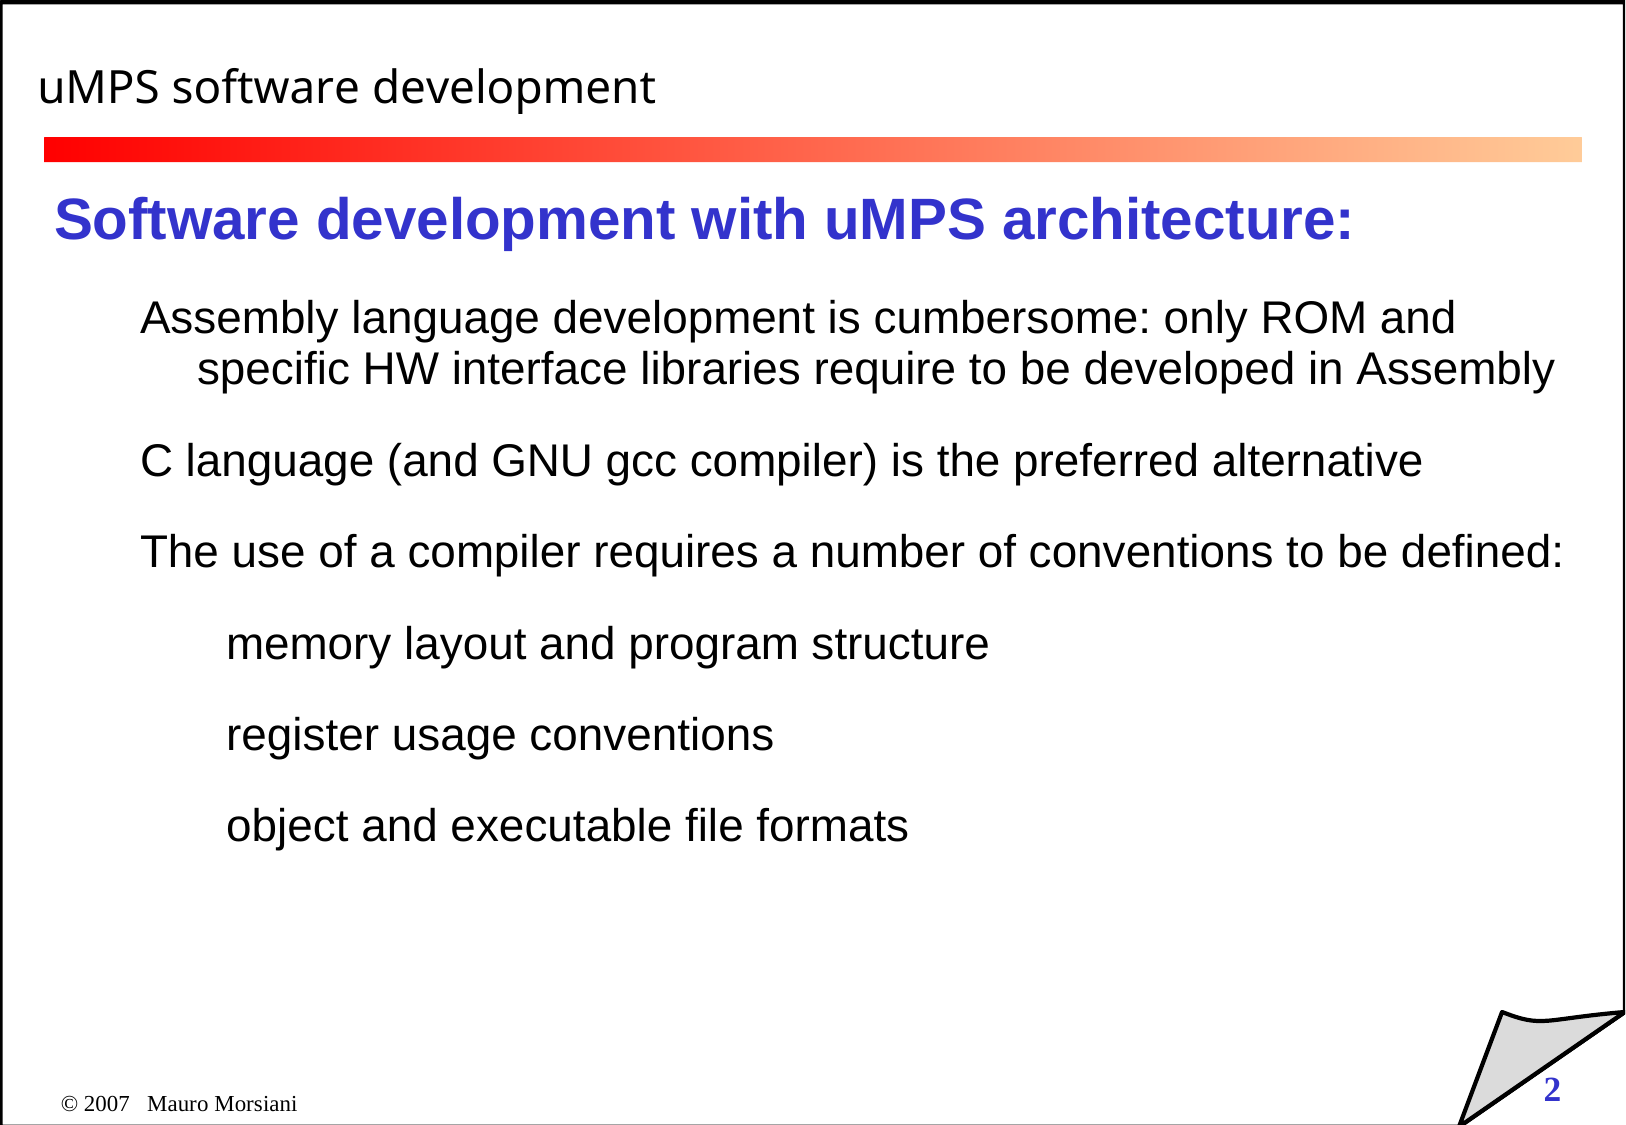

# uMPS software development
Software development with uMPS architecture:
Assembly language development is cumbersome: only ROM and specific HW interface libraries require to be developed in Assembly
C language (and GNU gcc compiler) is the preferred alternative
The use of a compiler requires a number of conventions to be defined:
memory layout and program structure
register usage conventions
object and executable file formats